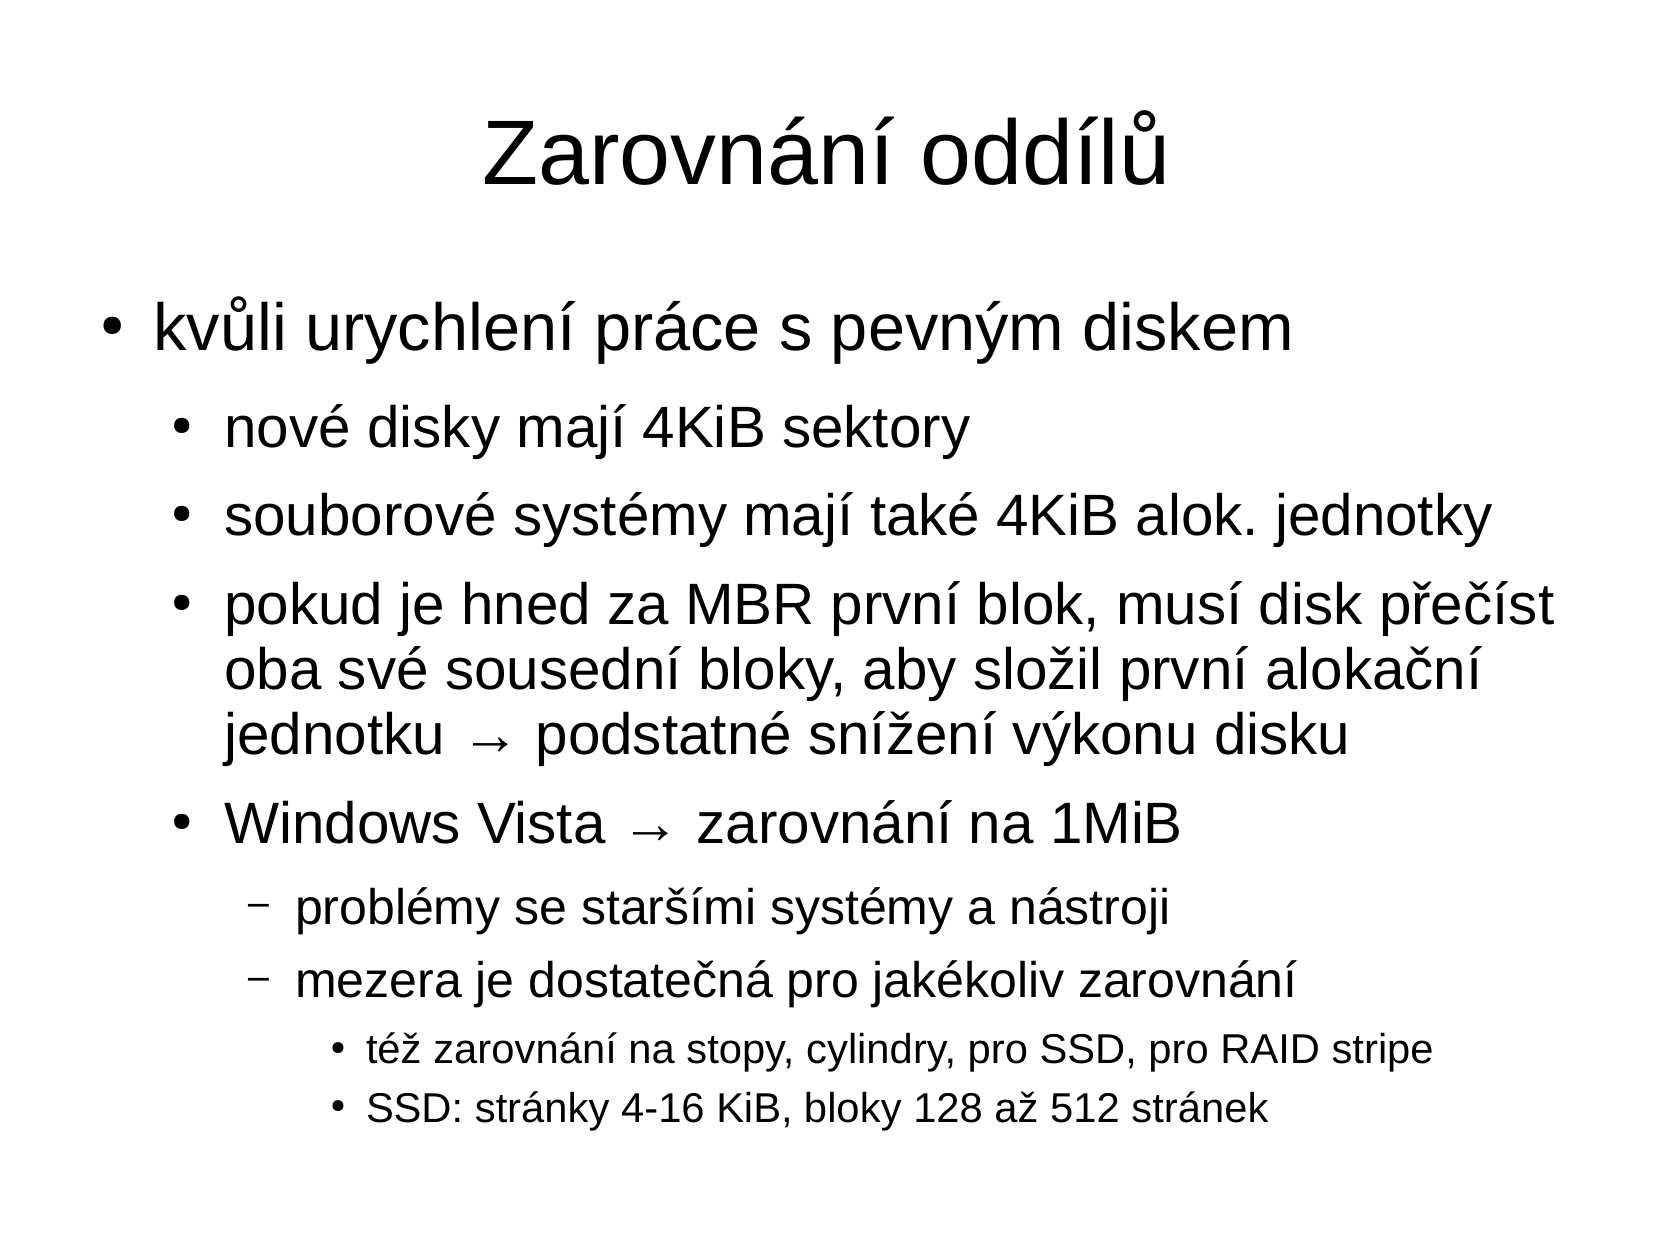

# Zarovnání oddílů
kvůli urychlení práce s pevným diskem
nové disky mají 4KiB sektory
souborové systémy mají také 4KiB alok. jednotky
pokud je hned za MBR první blok, musí disk přečíst oba své sousední bloky, aby složil první alokační jednotku → podstatné snížení výkonu disku
Windows Vista → zarovnání na 1MiB
problémy se staršími systémy a nástroji
mezera je dostatečná pro jakékoliv zarovnání
též zarovnání na stopy, cylindry, pro SSD, pro RAID stripe
SSD: stránky 4-16 KiB, bloky 128 až 512 stránek